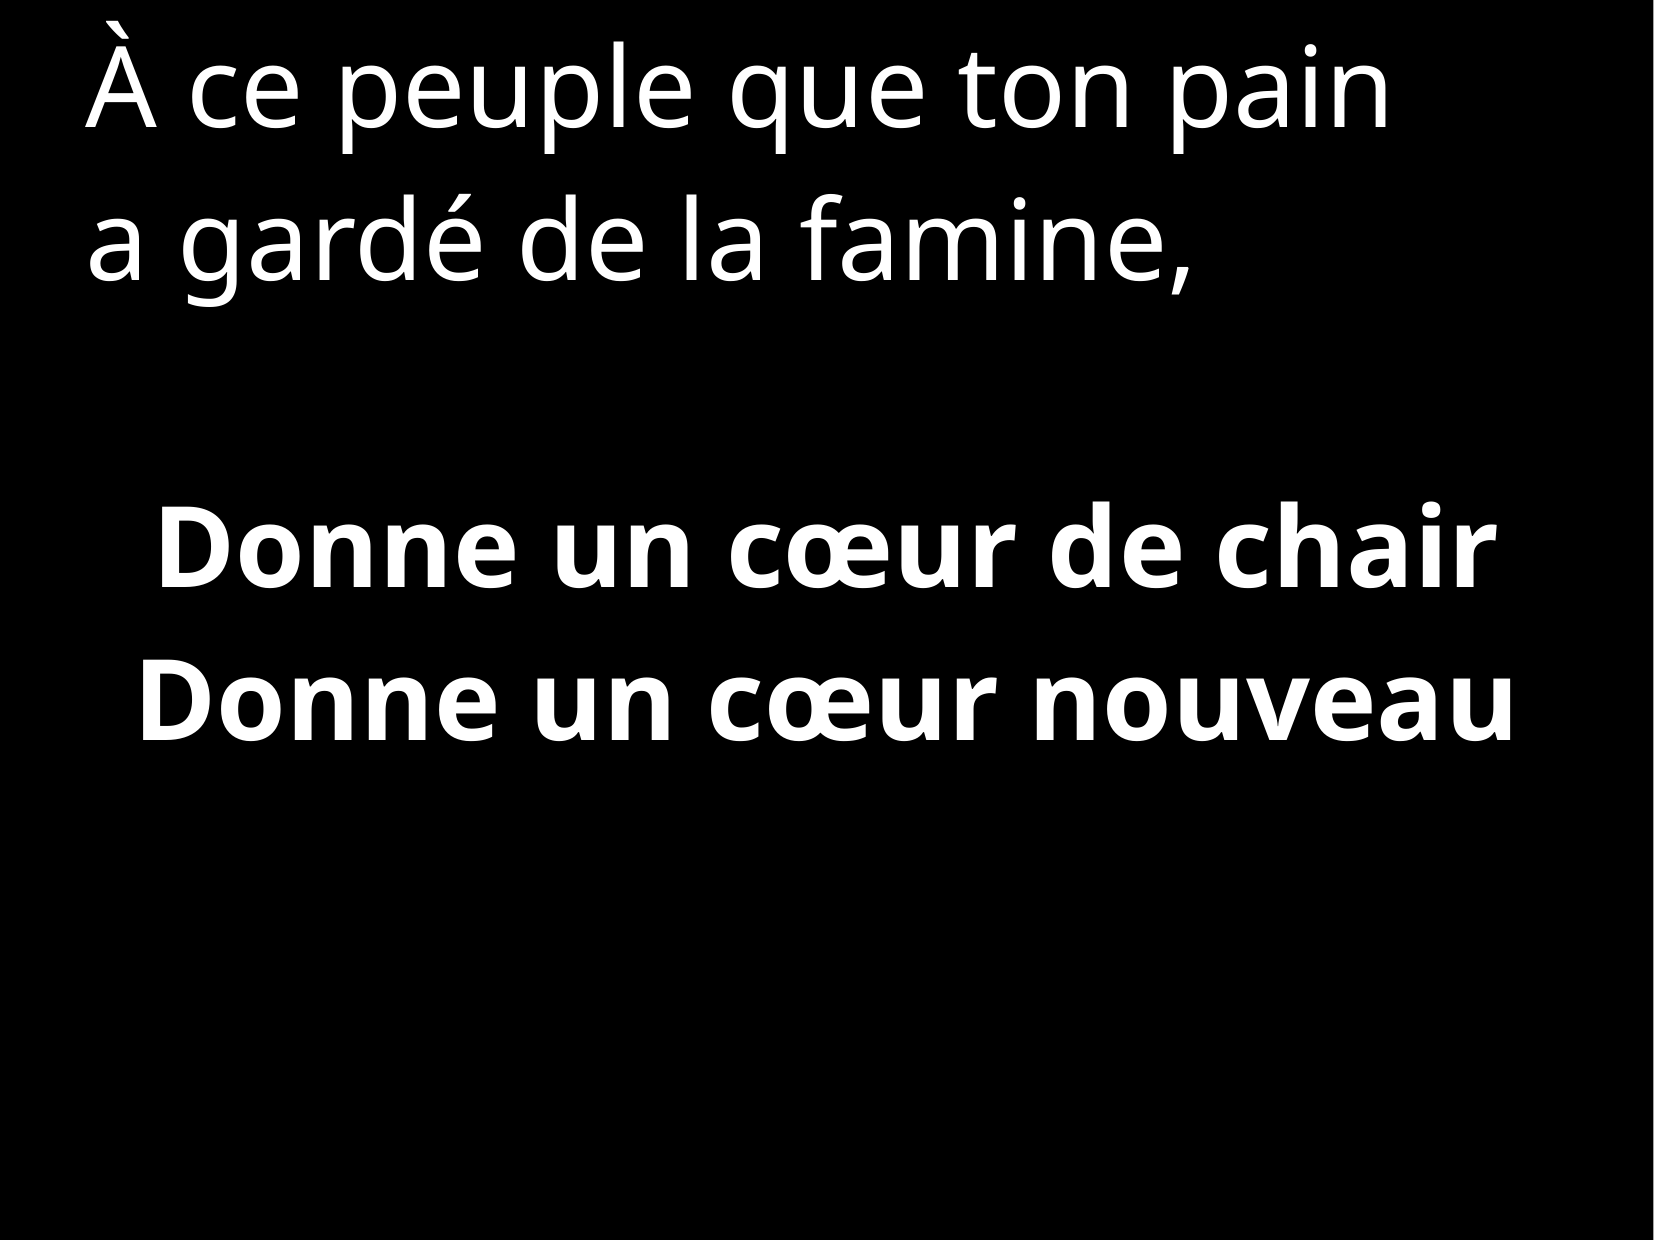

À ce peuple que ton pain
a gardé de la famine,
Donne un cœur de chair
Donne un cœur nouveau